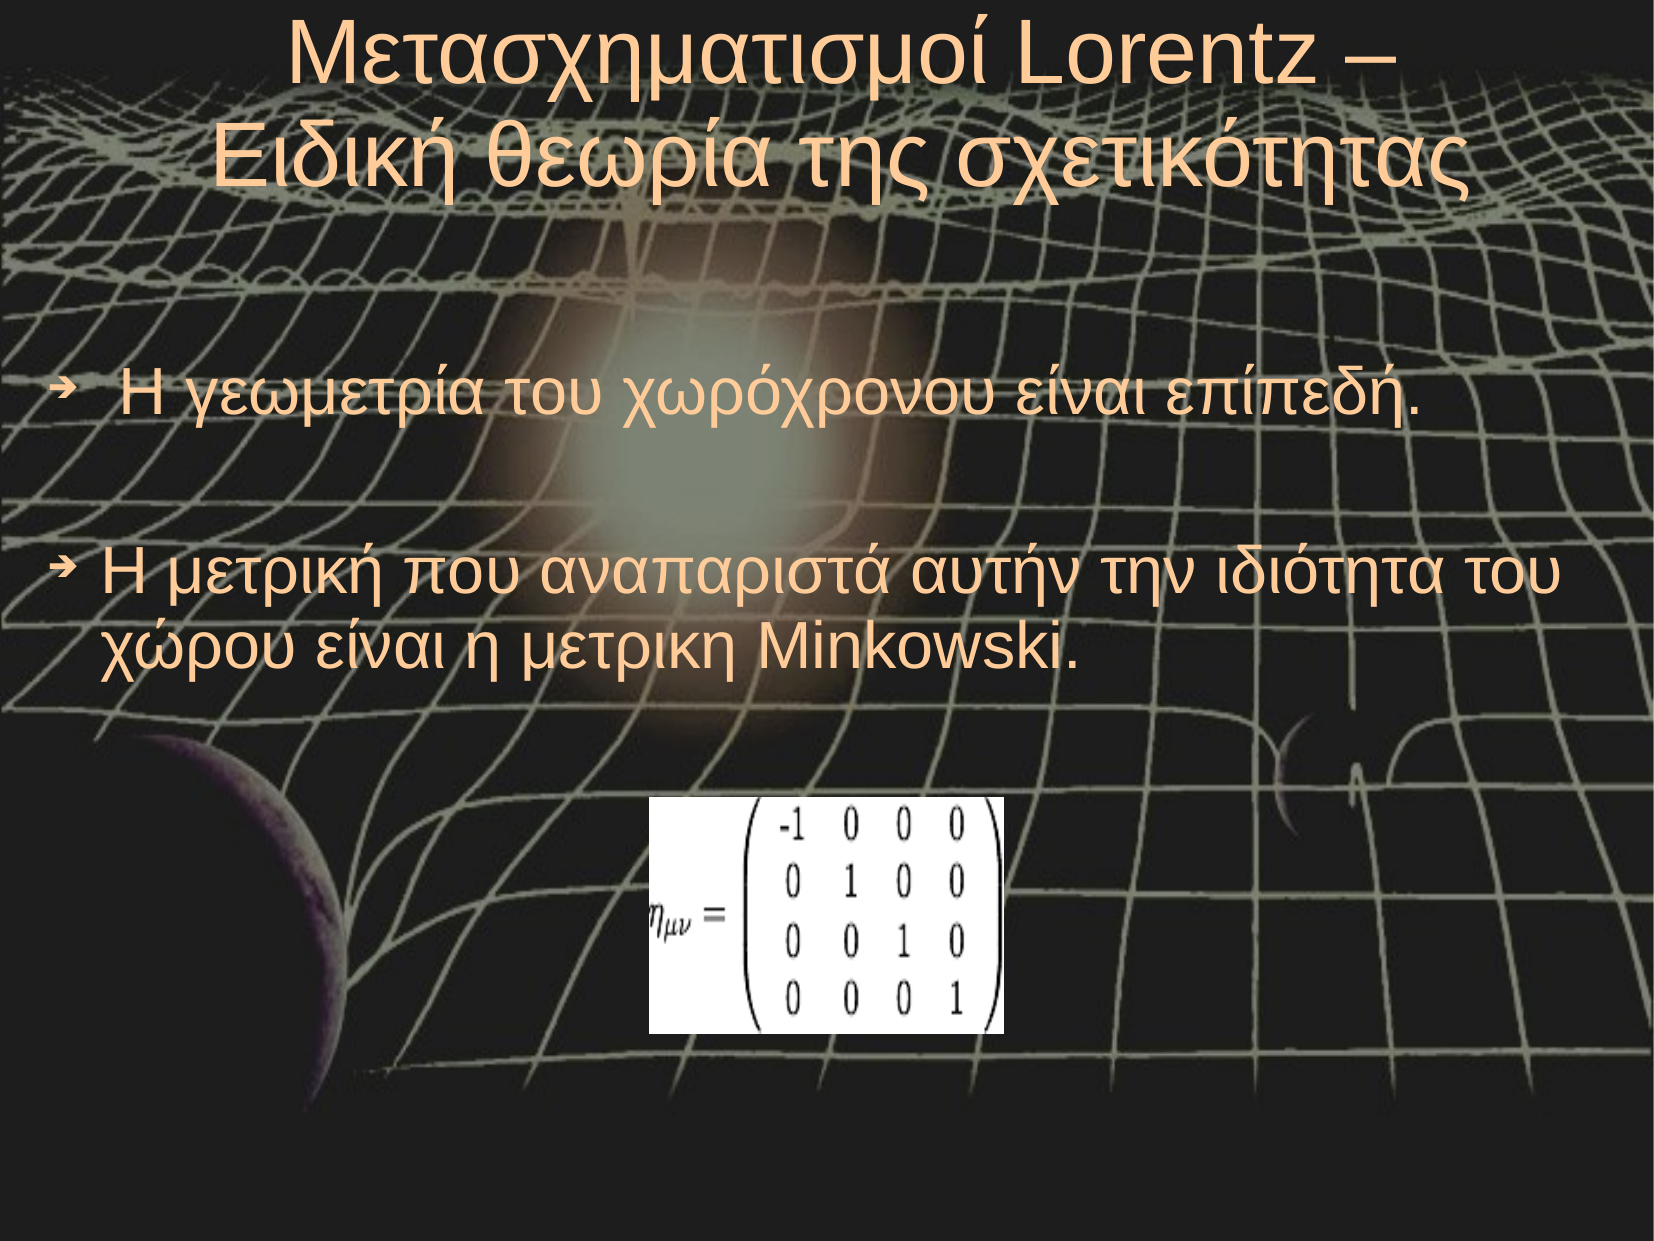

# Μετασχηματισμοί Lorentz – Ειδική θεωρία της σχετικότητας
 Η γεωμετρία του χωρόχρονου είναι επίπεδή.
Η μετρική που αναπαριστά αυτήν την ιδιότητα του χώρου είναι η μετρικη Minkowski.